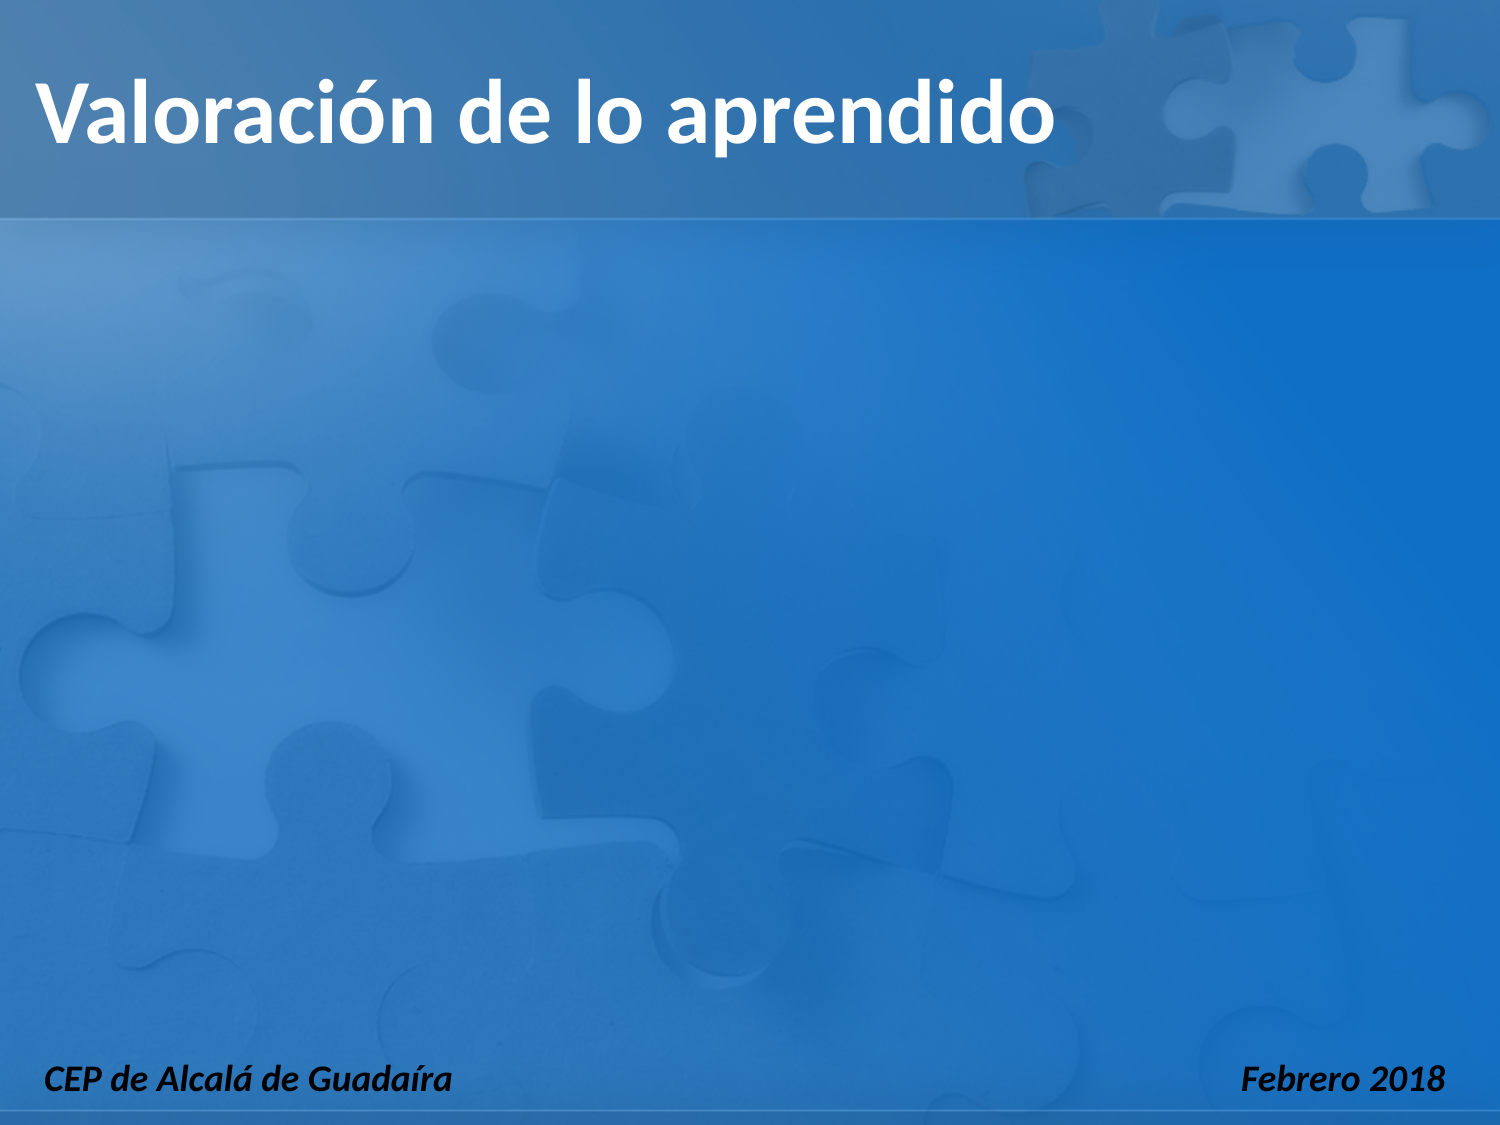

# Valoración de lo aprendido
Observación
Cuaderno de clase
Pruebas objetivas de conocimiento
Revisión de tareas
Registro anecdótico
Entrevista
Prueba oral
INSTRUMENTOS Elaborados por el docente
EVIDENCIAS Proporcionadas por los alumnos
TÉCNICAS
Diario de reflexión
Valoración de realizaciones prácticas
Diana de autoevaluación
Entrevistas
Informe o monografía
Cuestionario de respuestas escritas
Grabaciones de audio o vídeo
Escala de estimación
Debate
Encuestas y cuestionarios
Rúbrica
Portfolio
Lista de control
Registro de coevaluación sobre trabajo en equipo
CEP de Alcalá de Guadaíra Febrero 2018